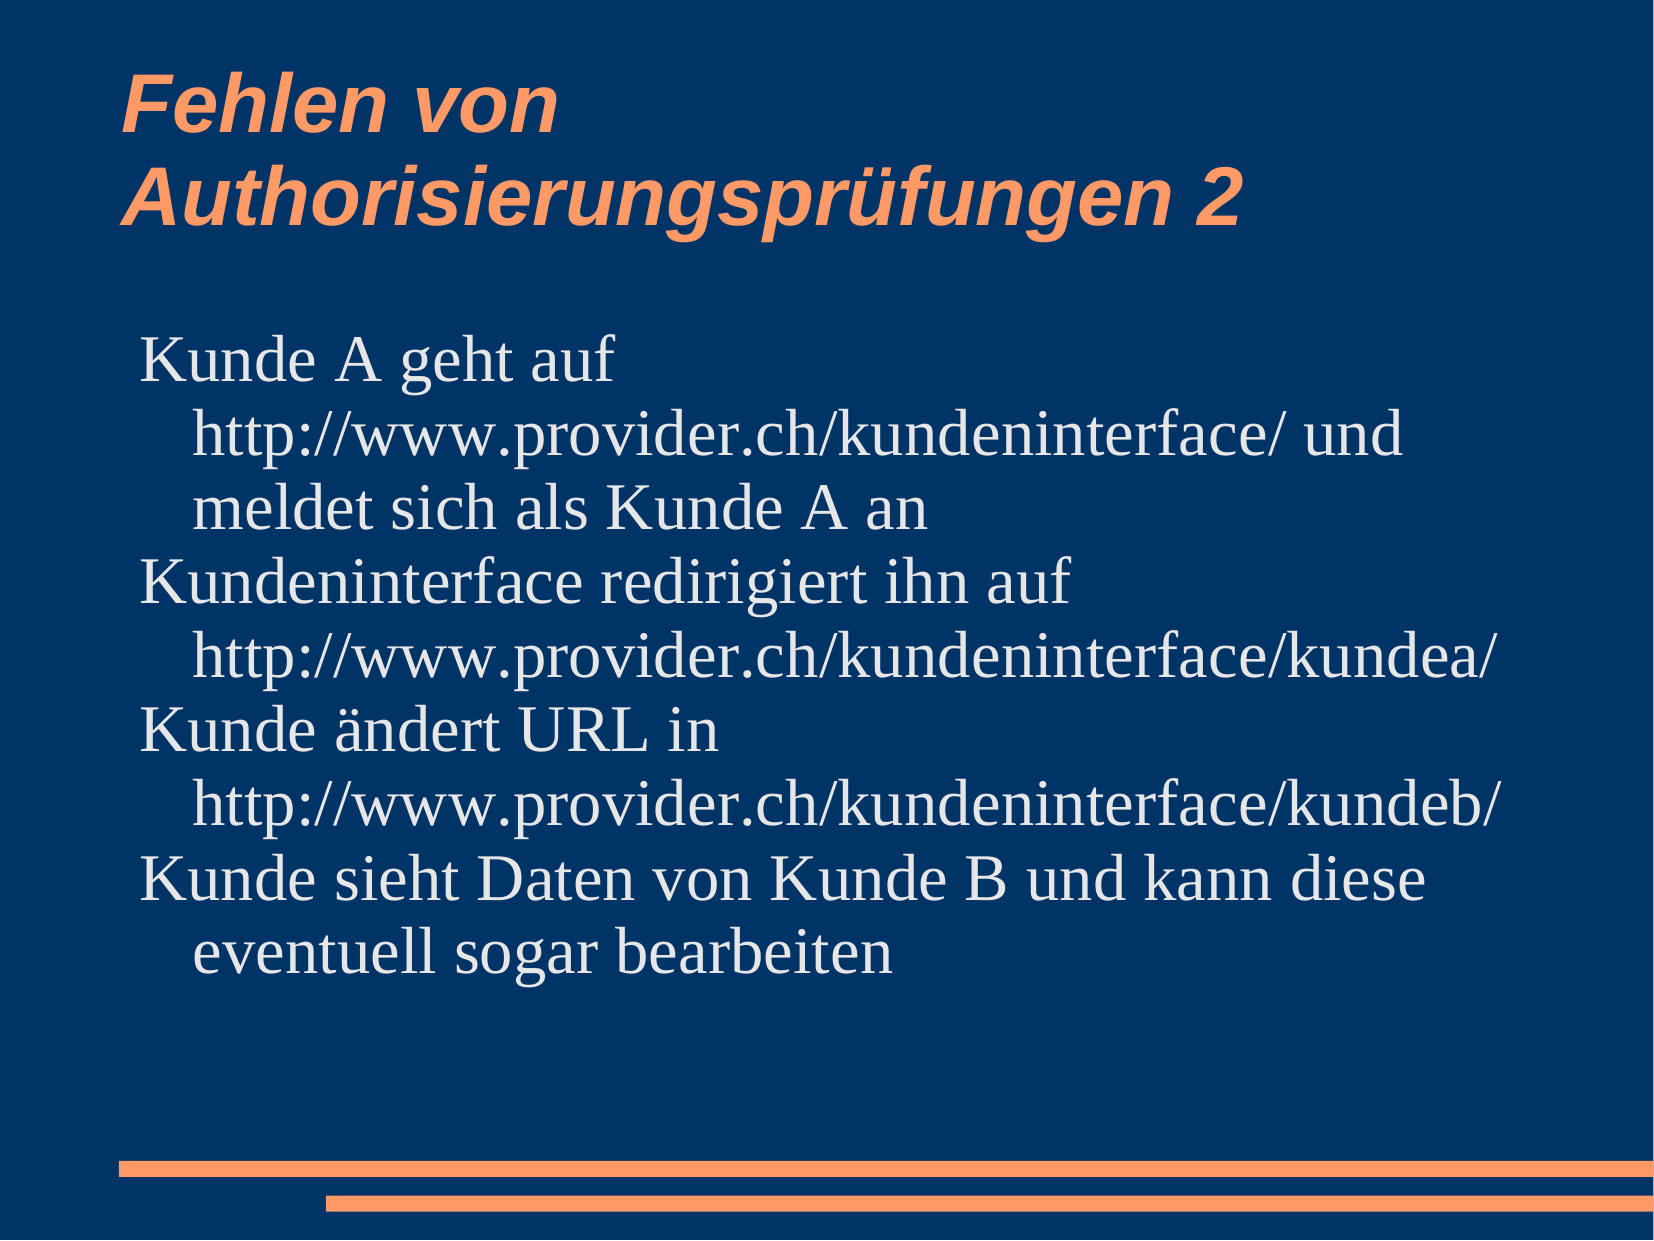

# Fehlen von Authorisierungsprüfungen 2
Kunde A geht auf http://www.provider.ch/kundeninterface/ und meldet sich als Kunde A an
Kundeninterface redirigiert ihn auf http://www.provider.ch/kundeninterface/kundea/
Kunde ändert URL in http://www.provider.ch/kundeninterface/kundeb/
Kunde sieht Daten von Kunde B und kann diese eventuell sogar bearbeiten